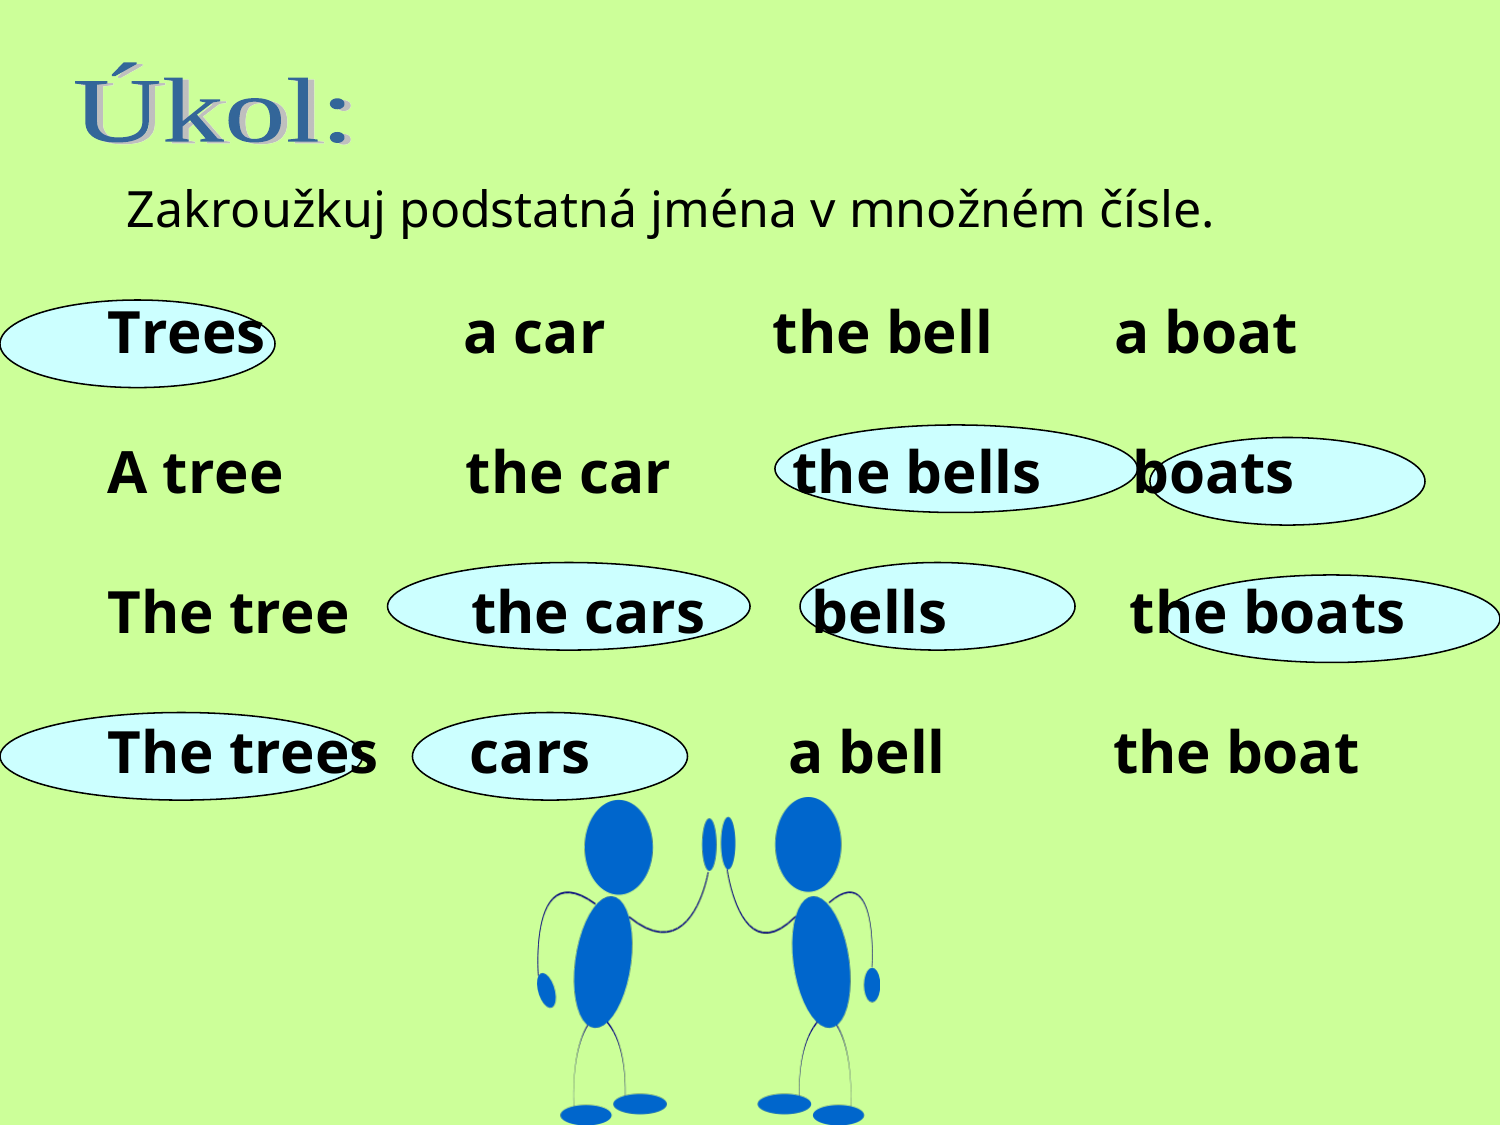

Úkol:
Zakroužkuj podstatná jména v množném čísle.
Trees a car the bell a boat
A tree the car the bells boats
The tree the cars bells the boats
The trees cars a bell the boat